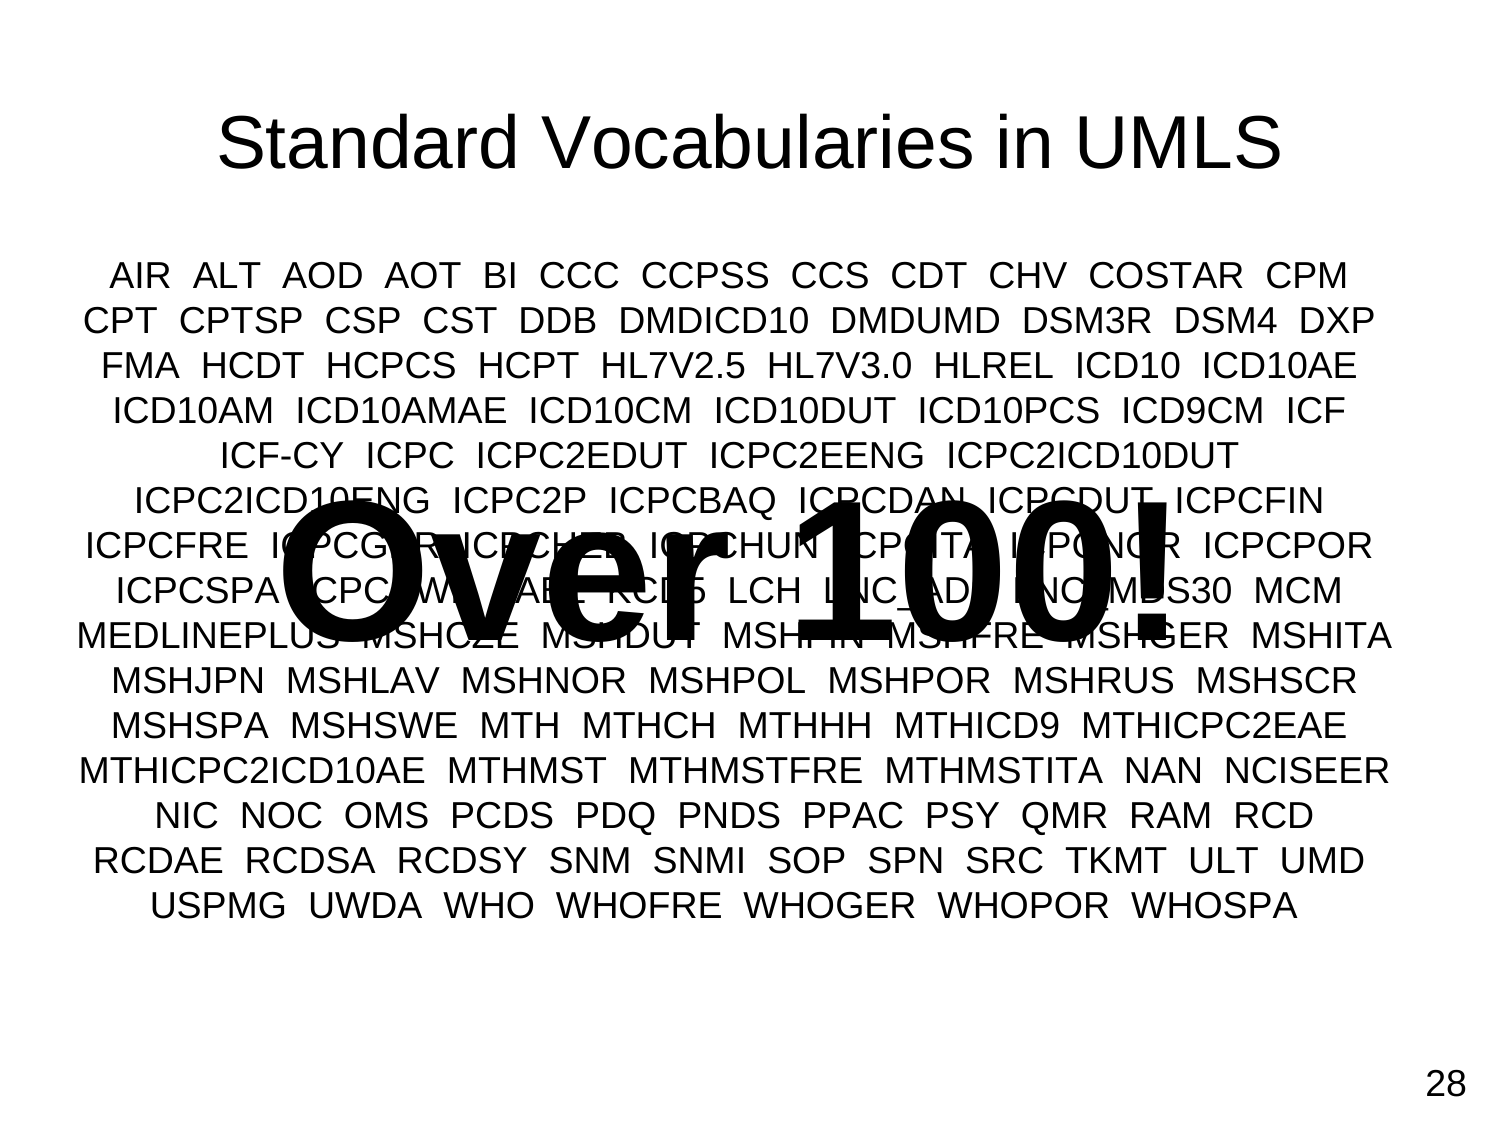

# Standard Vocabularies in UMLS
AIR ALT AOD AOT BI CCC CCPSS CCS CDT CHV COSTAR CPM CPT CPTSP CSP CST DDB DMDICD10 DMDUMD DSM3R DSM4 DXP FMA HCDT HCPCS HCPT HL7V2.5 HL7V3.0 HLREL ICD10 ICD10AE ICD10AM ICD10AMAE ICD10CM ICD10DUT ICD10PCS ICD9CM ICF ICF-CY ICPC ICPC2EDUT ICPC2EENG ICPC2ICD10DUT ICPC2ICD10ENG ICPC2P ICPCBAQ ICPCDAN ICPCDUT ICPCFIN ICPCFRE ICPCGER ICPCHEB ICPCHUN ICPCITA ICPCNOR ICPCPOR ICPCSPA ICPCSWE JABL KCD5 LCH LNC_AD8 LNC_MDS30 MCM MEDLINEPLUS MSHCZE MSHDUT MSHFIN MSHFRE MSHGER MSHITA MSHJPN MSHLAV MSHNOR MSHPOL MSHPOR MSHRUS MSHSCR MSHSPA MSHSWE MTH MTHCH MTHHH MTHICD9 MTHICPC2EAE MTHICPC2ICD10AE MTHMST MTHMSTFRE MTHMSTITA NAN NCISEER NIC NOC OMS PCDS PDQ PNDS PPAC PSY QMR RAM RCD RCDAE RCDSA RCDSY SNM SNMI SOP SPN SRC TKMT ULT UMD USPMG UWDA WHO WHOFRE WHOGER WHOPOR WHOSPA
Over 100!
28